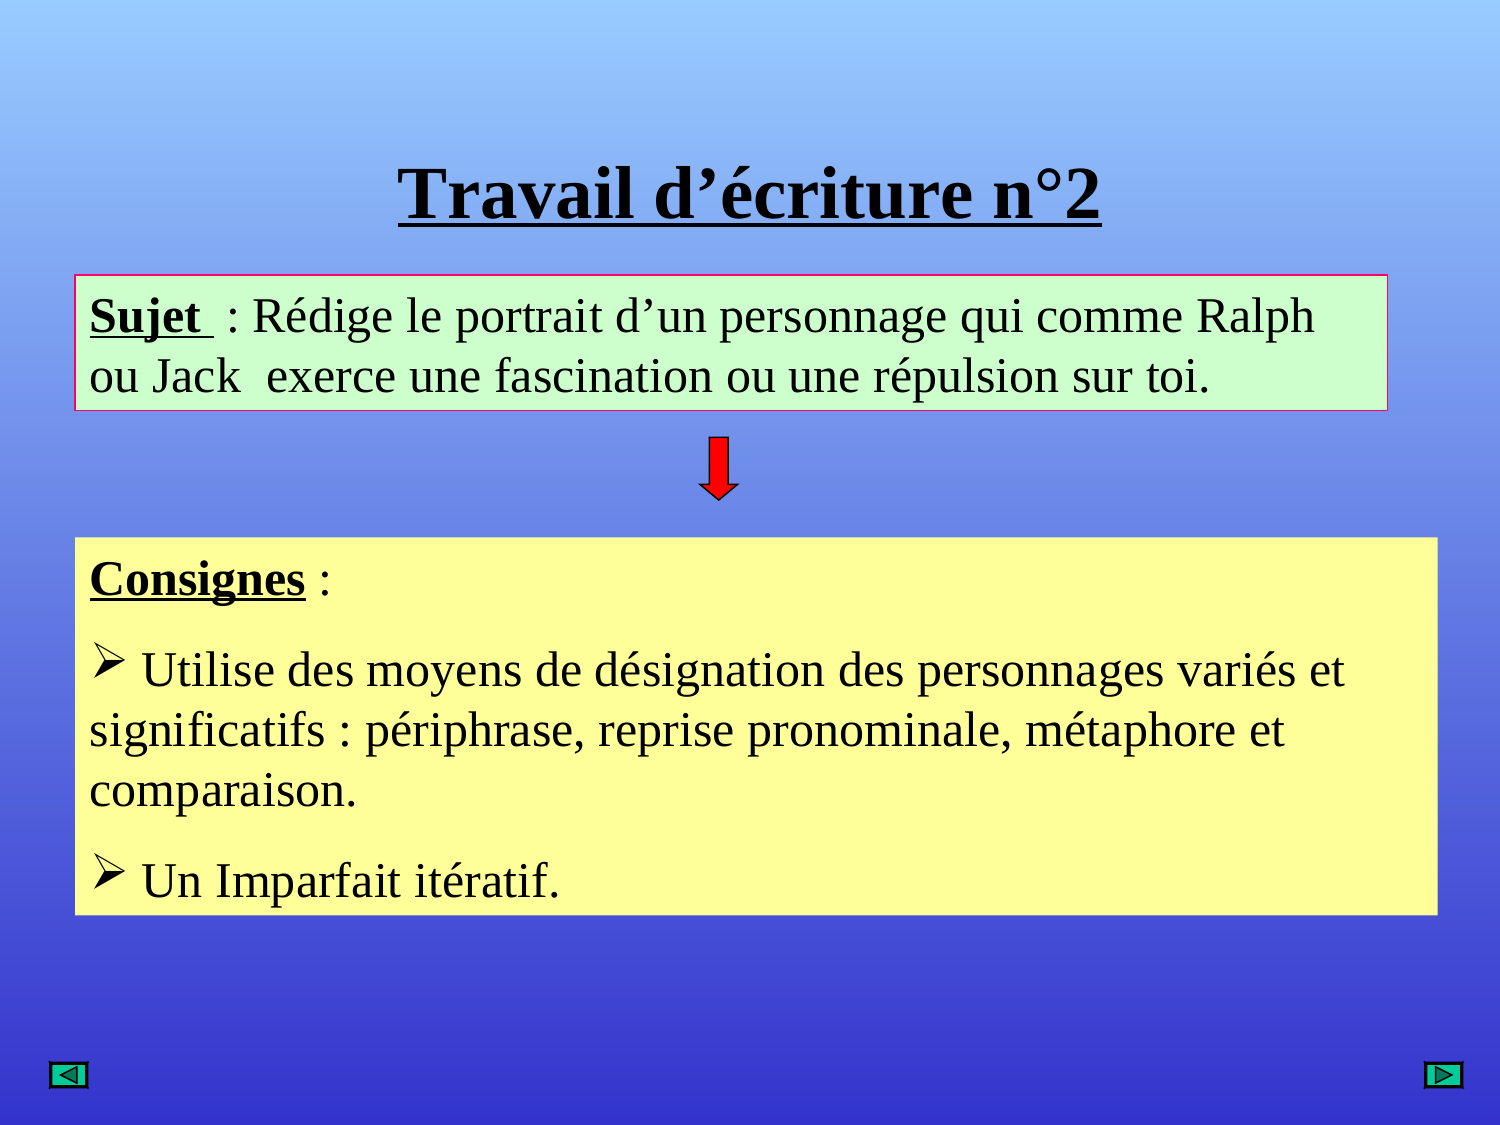

# Travail d’écriture n°2
Sujet : Rédige le portrait d’un personnage qui comme Ralph ou Jack exerce une fascination ou une répulsion sur toi.
Consignes :
 Utilise des moyens de désignation des personnages variés et significatifs : périphrase, reprise pronominale, métaphore et comparaison.
 Un Imparfait itératif.